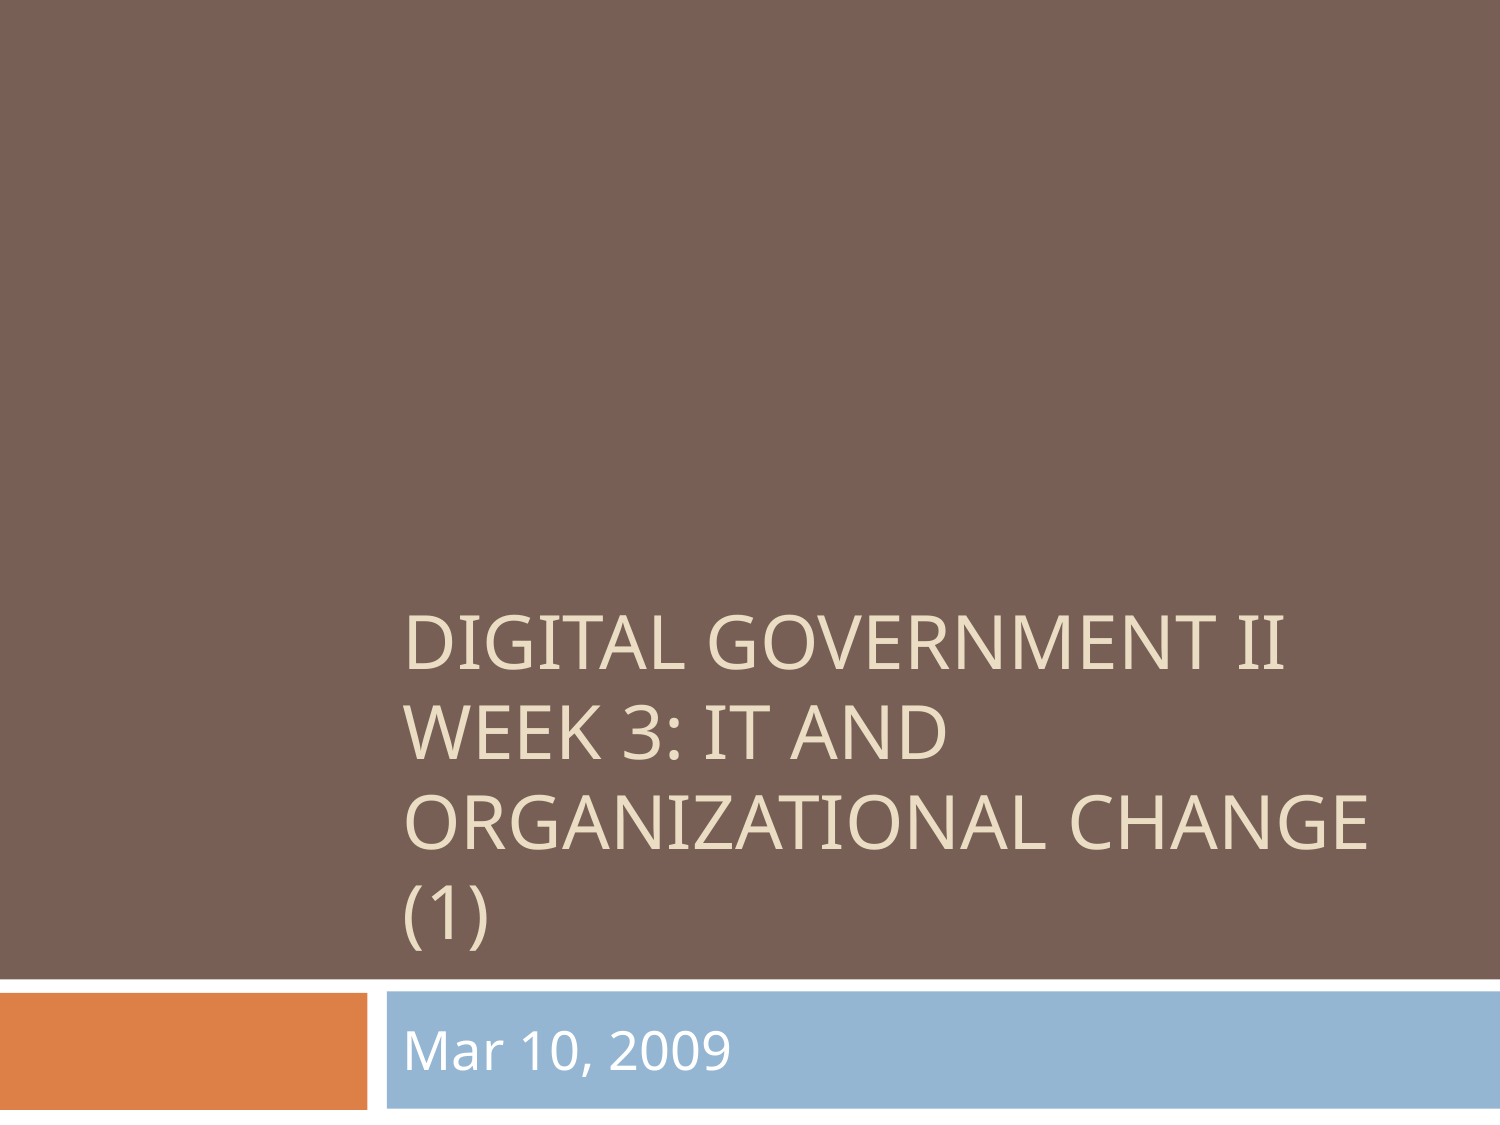

# DIGITAL GOVERNMENT II WEEK 3: IT AND ORGANIZATIONAL CHANGE (1)
Mar 10, 2009